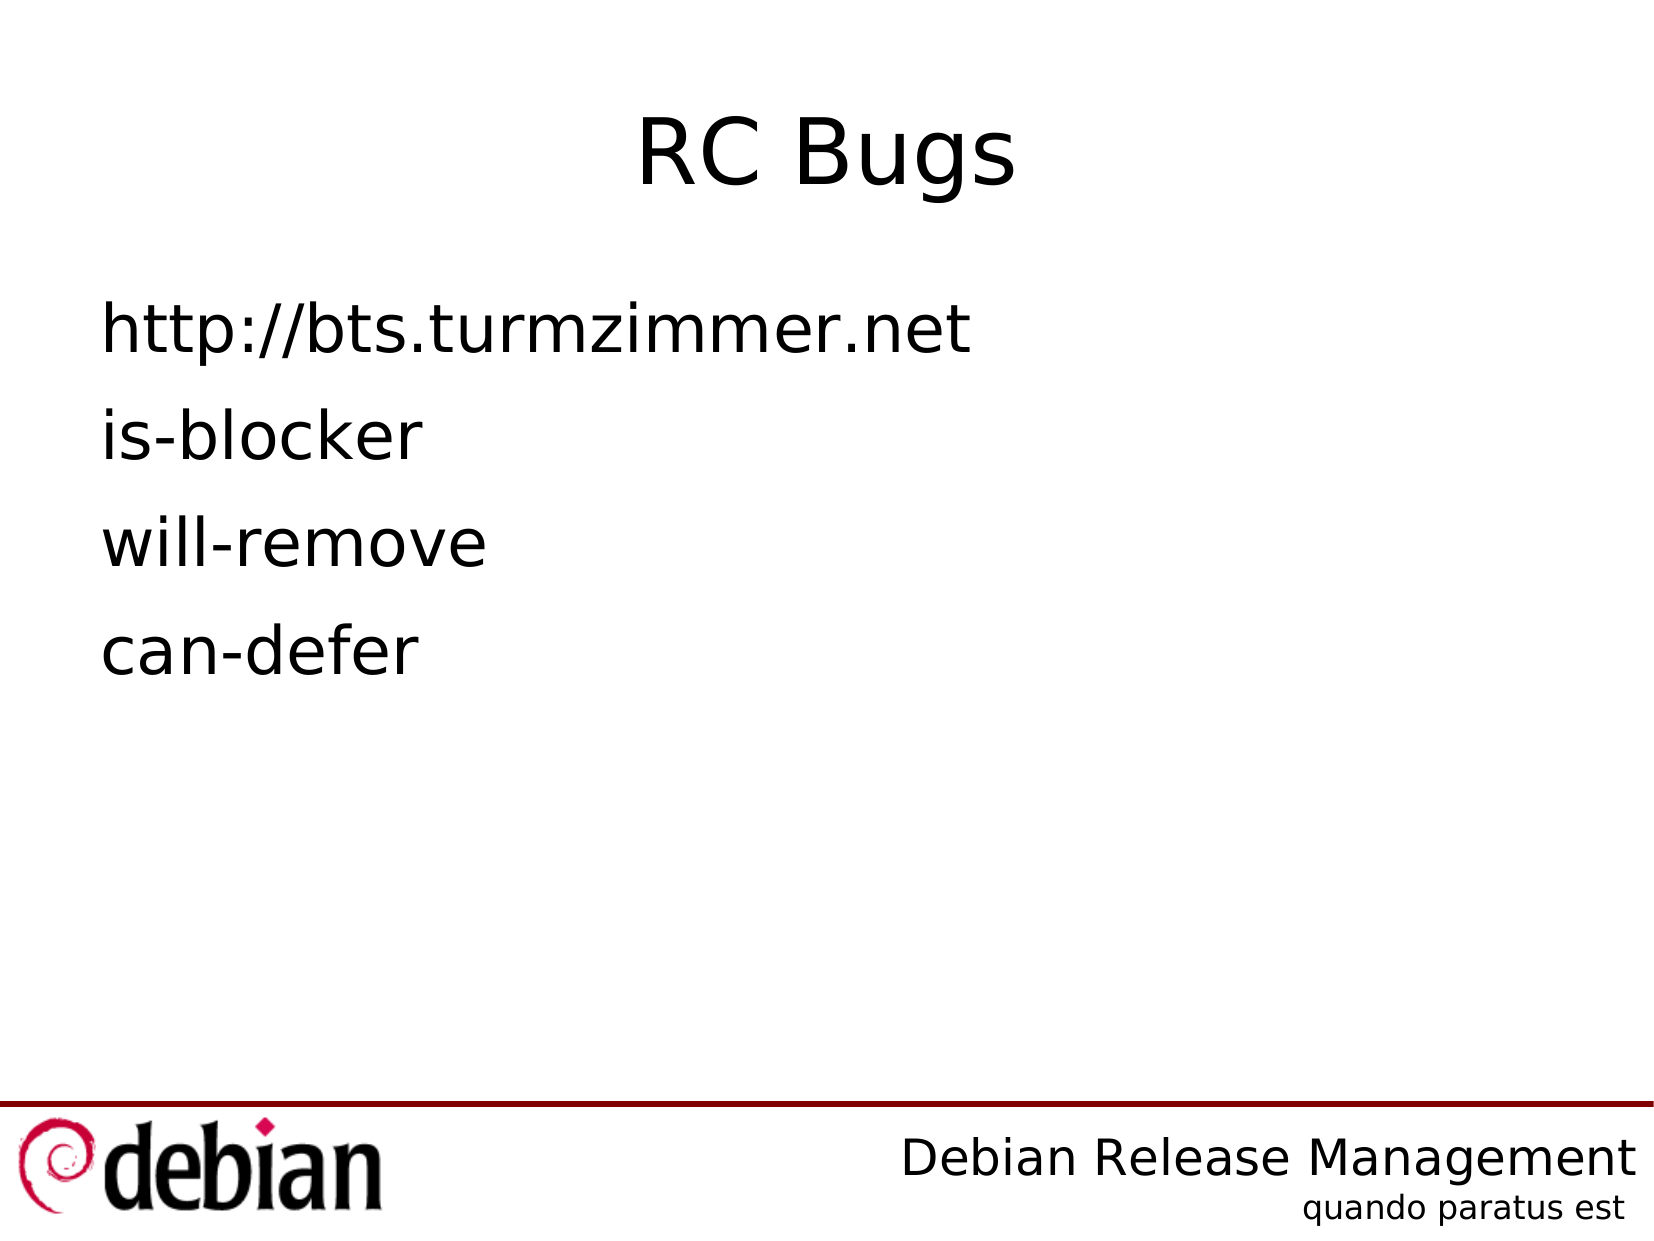

# RC Bugs
http://bts.turmzimmer.net
is-blocker
will-remove
can-defer